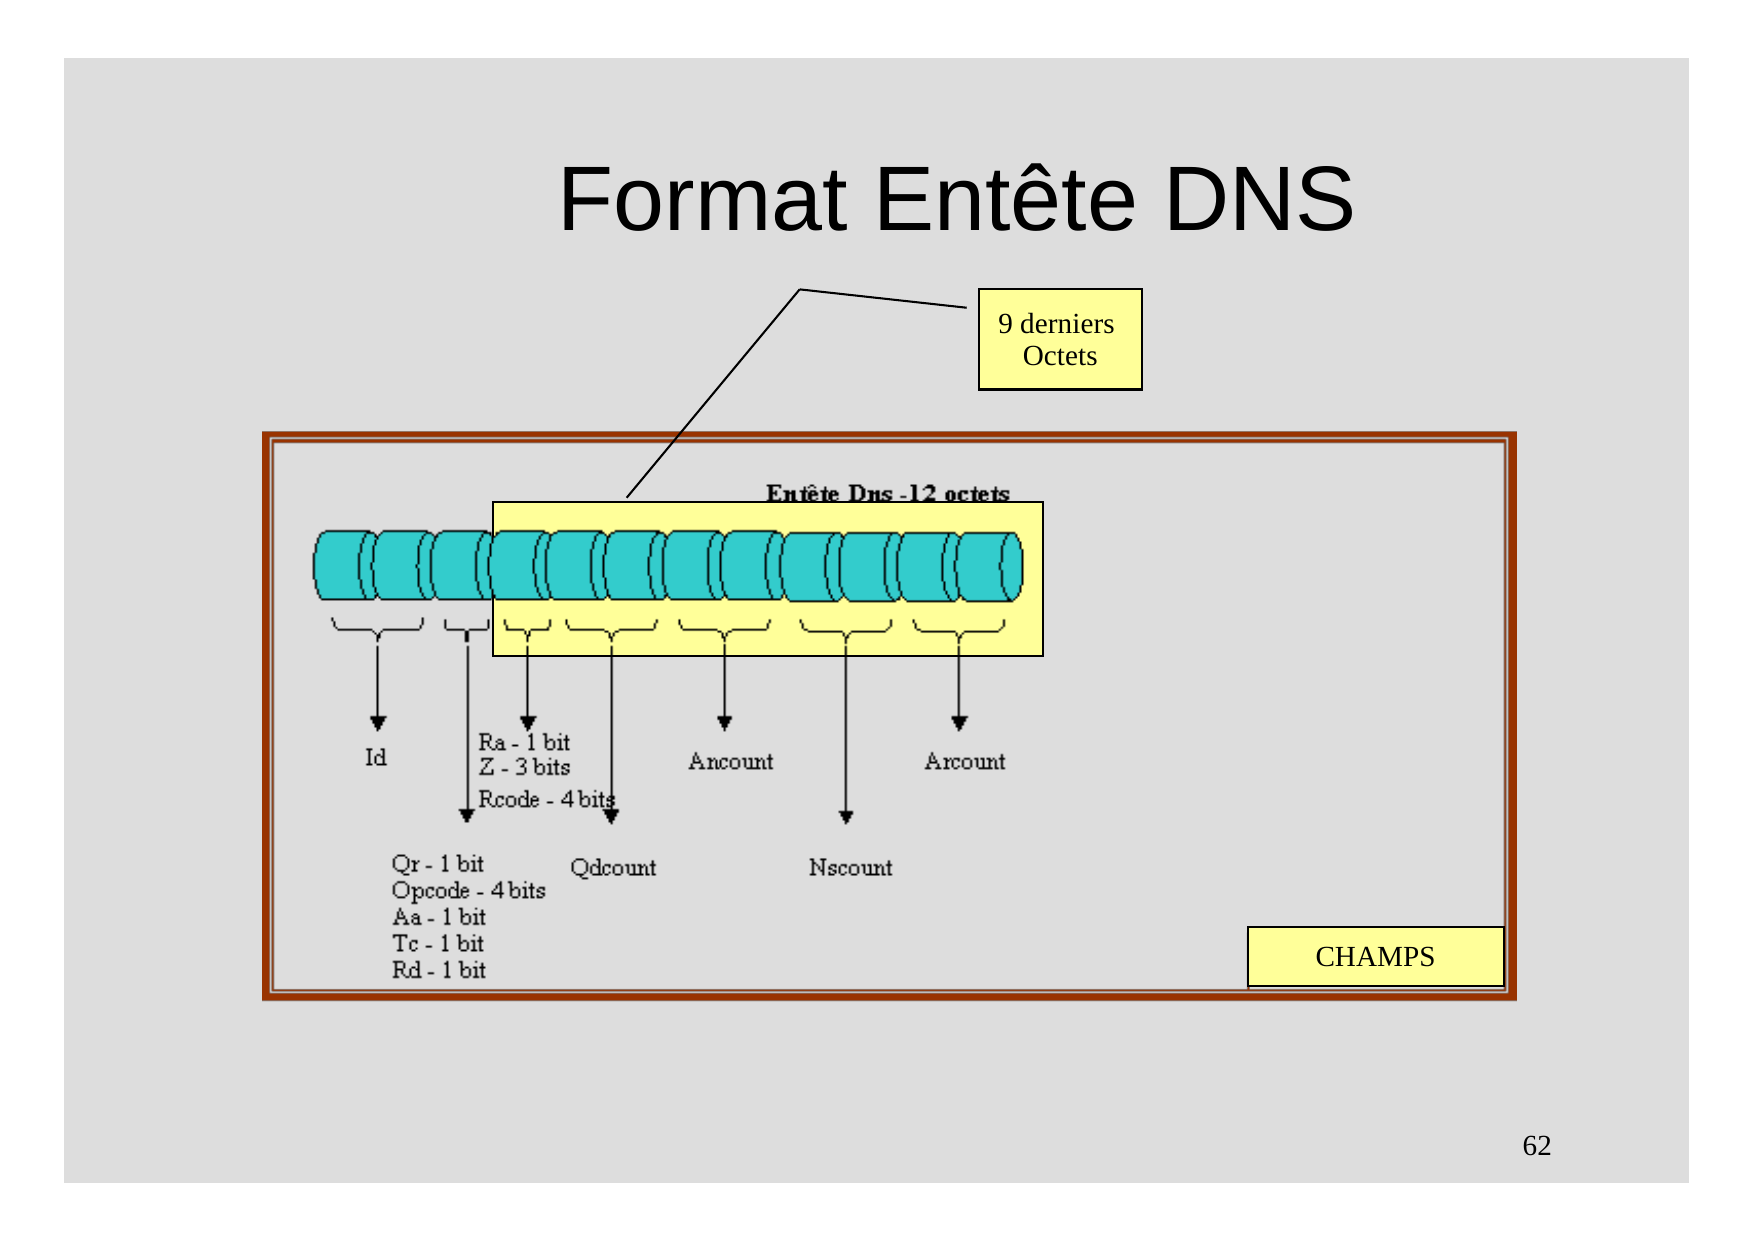

# Format Entête DNS
9 derniers
Octets
CHAMPS